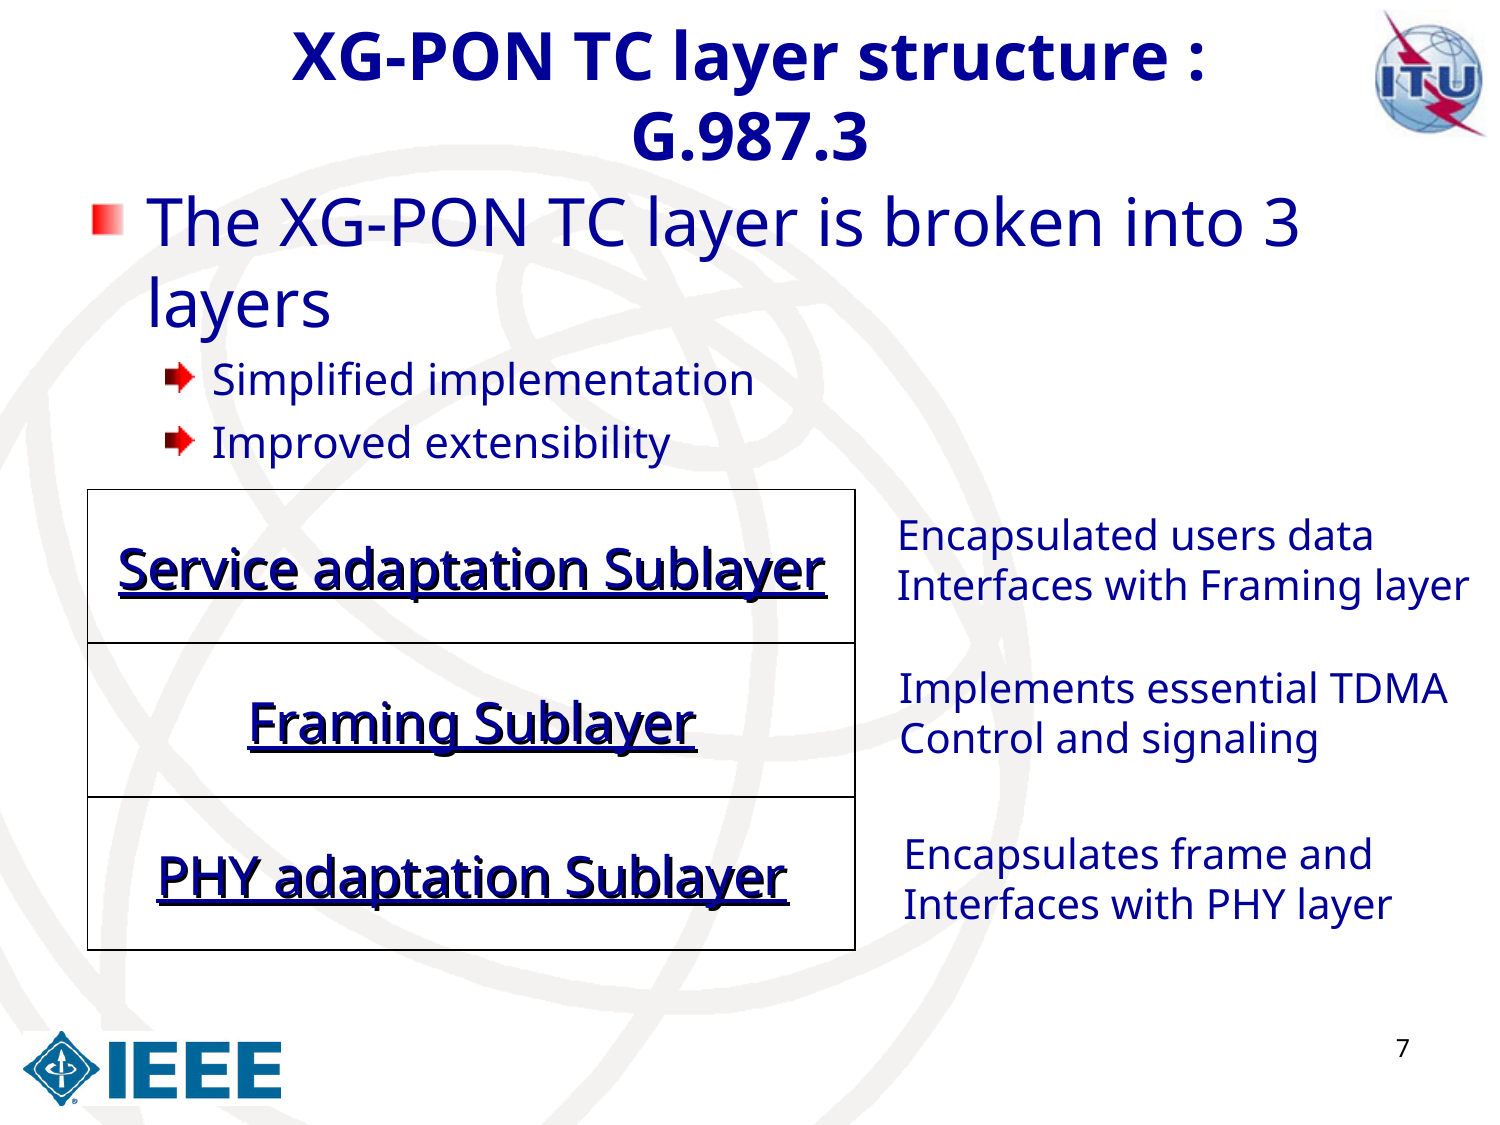

# XG-PON TC layer structure : G.987.3
The XG-PON TC layer is broken into 3 layers
Simplified implementation
Improved extensibility
Service adaptation Sublayer
Encapsulated users data
Interfaces with Framing layer
Framing Sublayer
Implements essential TDMA
Control and signaling
PHY adaptation Sublayer
Encapsulates frame and
Interfaces with PHY layer
6